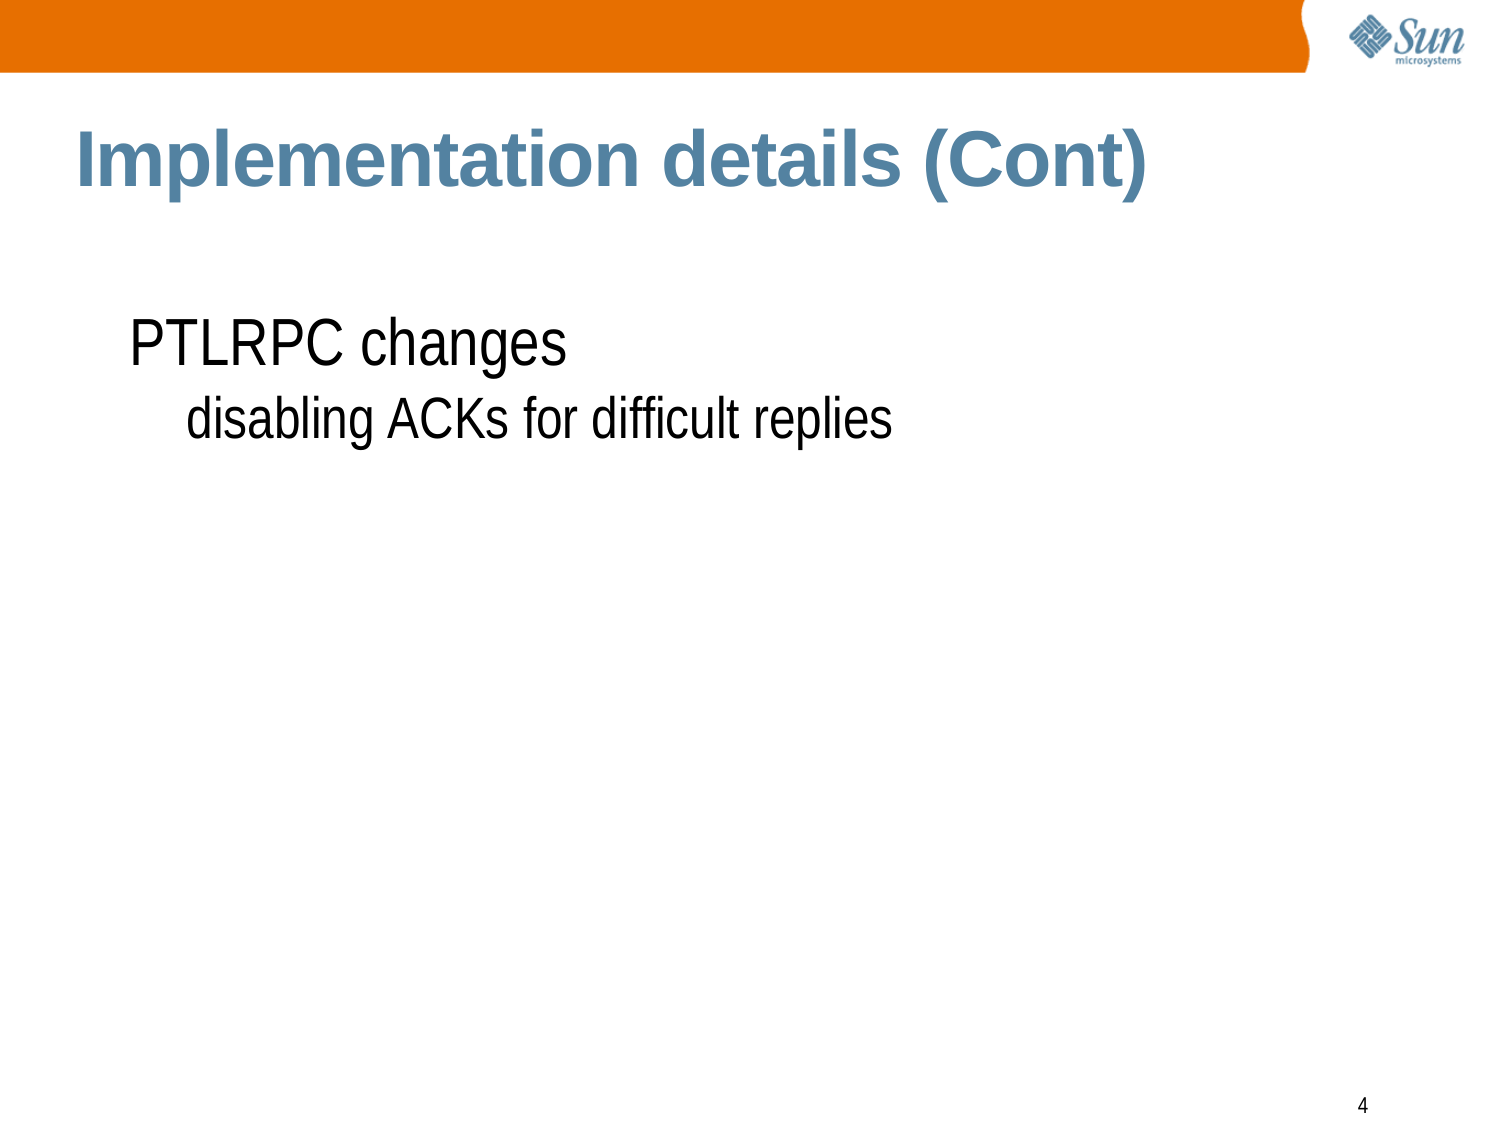

# Implementation details (Cont)
PTLRPC changes
disabling ACKs for difficult replies